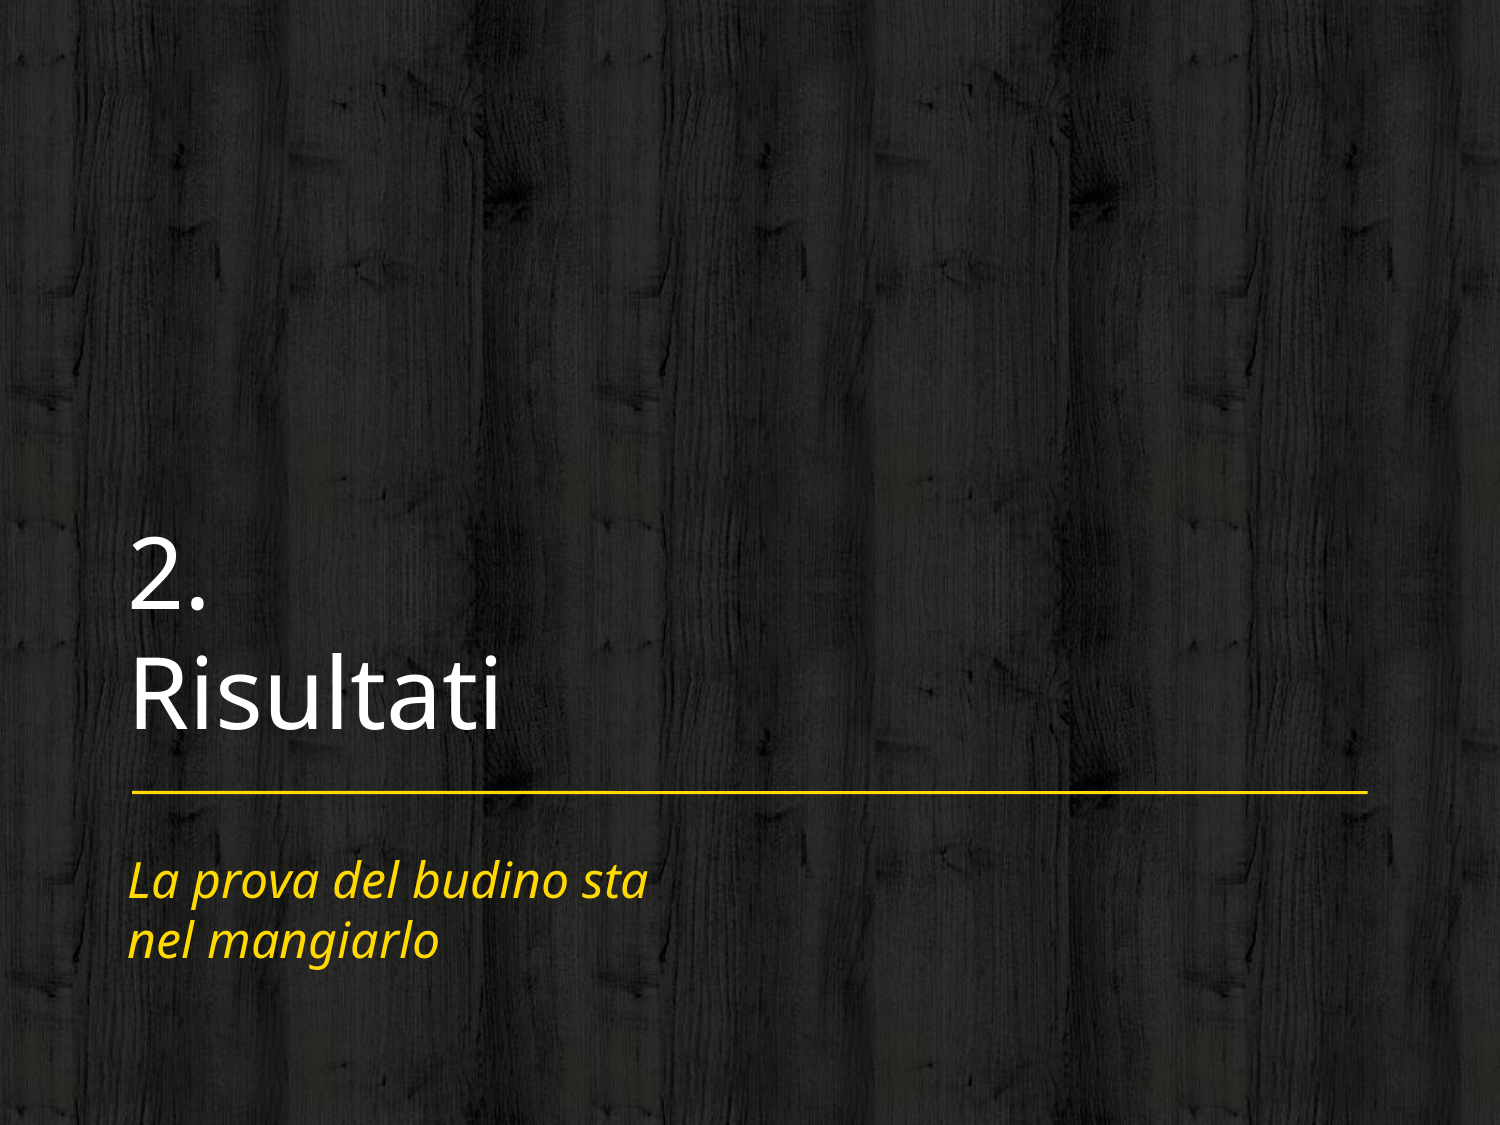

2.
Risultati
# La prova del budino sta
nel mangiarlo